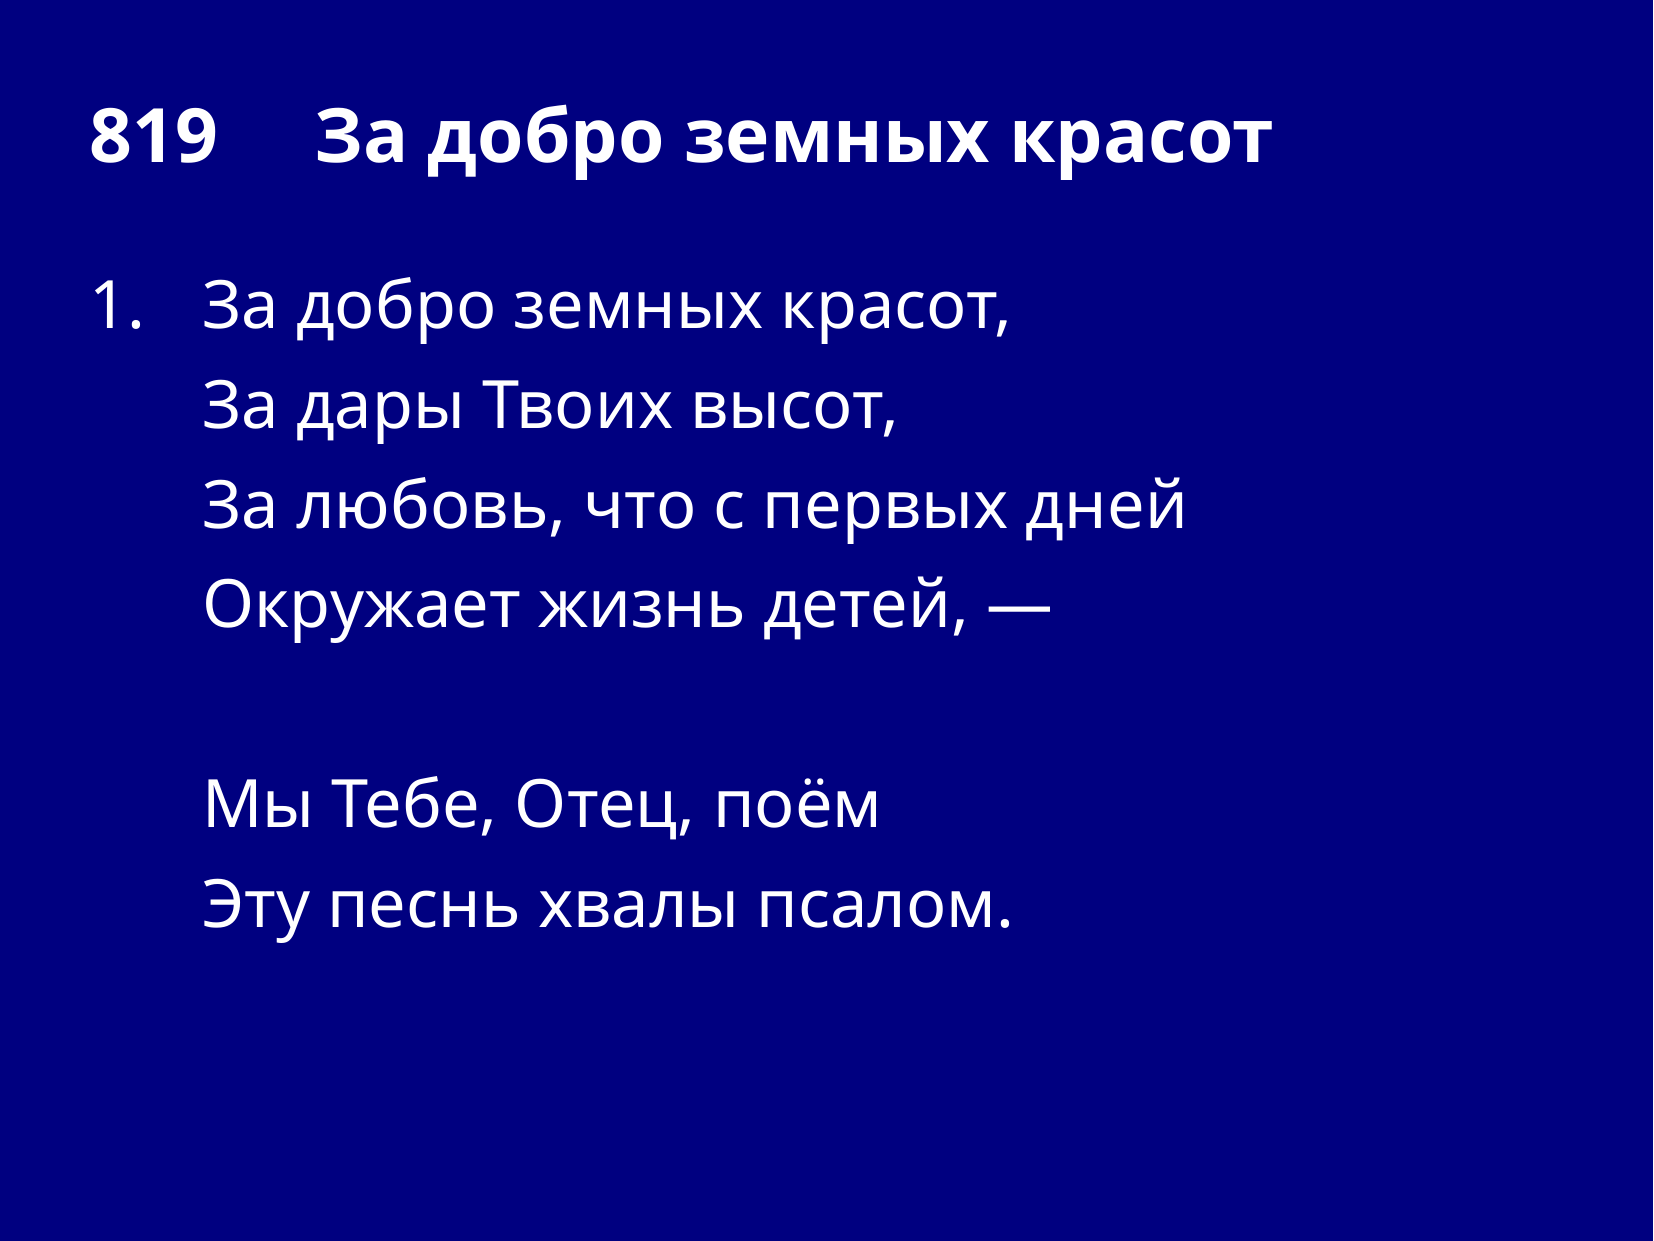

819	За добро земных красот
1.	За добро земных красот,
	За дары Твоих высот,
	За любовь, что с первых дней
	Окружает жизнь детей, ―
	Мы Тебе, Отец, поём
	Эту песнь хвалы псалом.